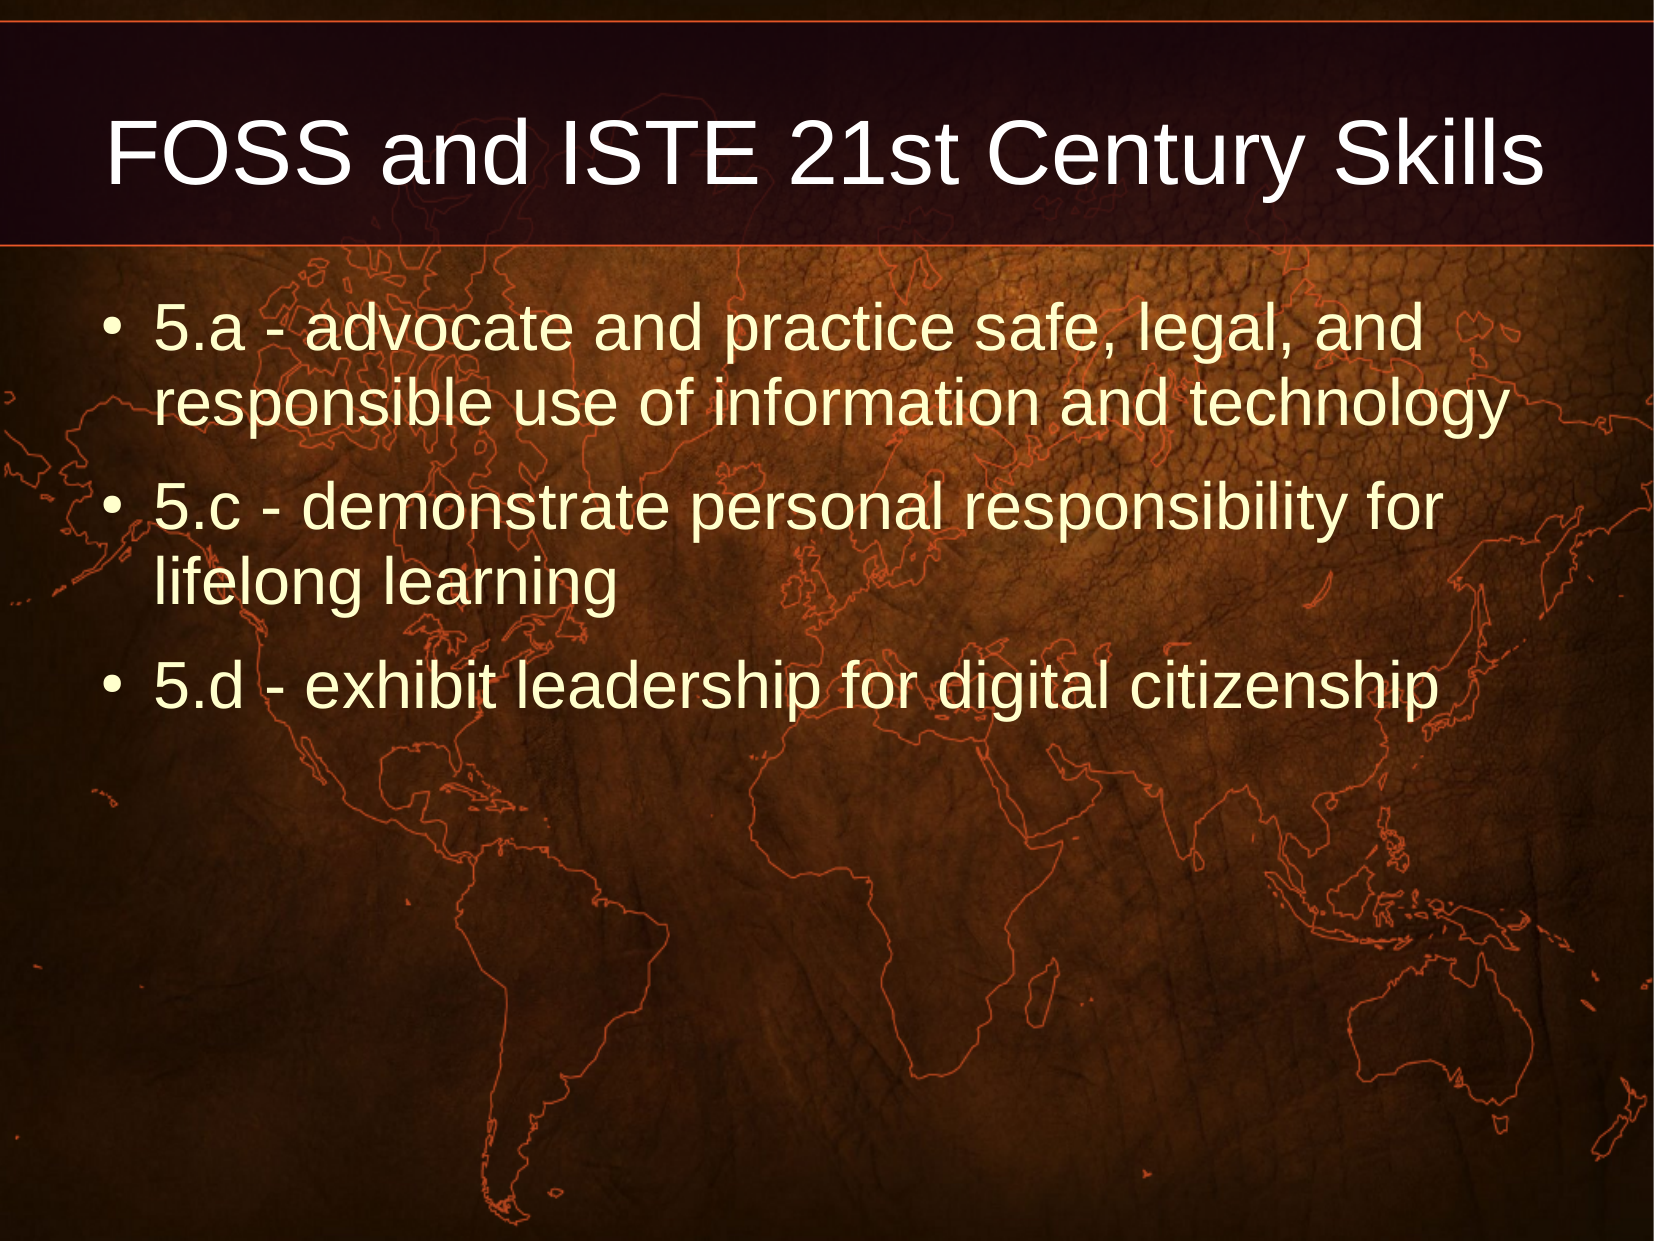

# FOSS and ISTE 21st Century Skills
5.a - advocate and practice safe, legal, and responsible use of information and technology
5.c - demonstrate personal responsibility for lifelong learning
5.d - exhibit leadership for digital citizenship